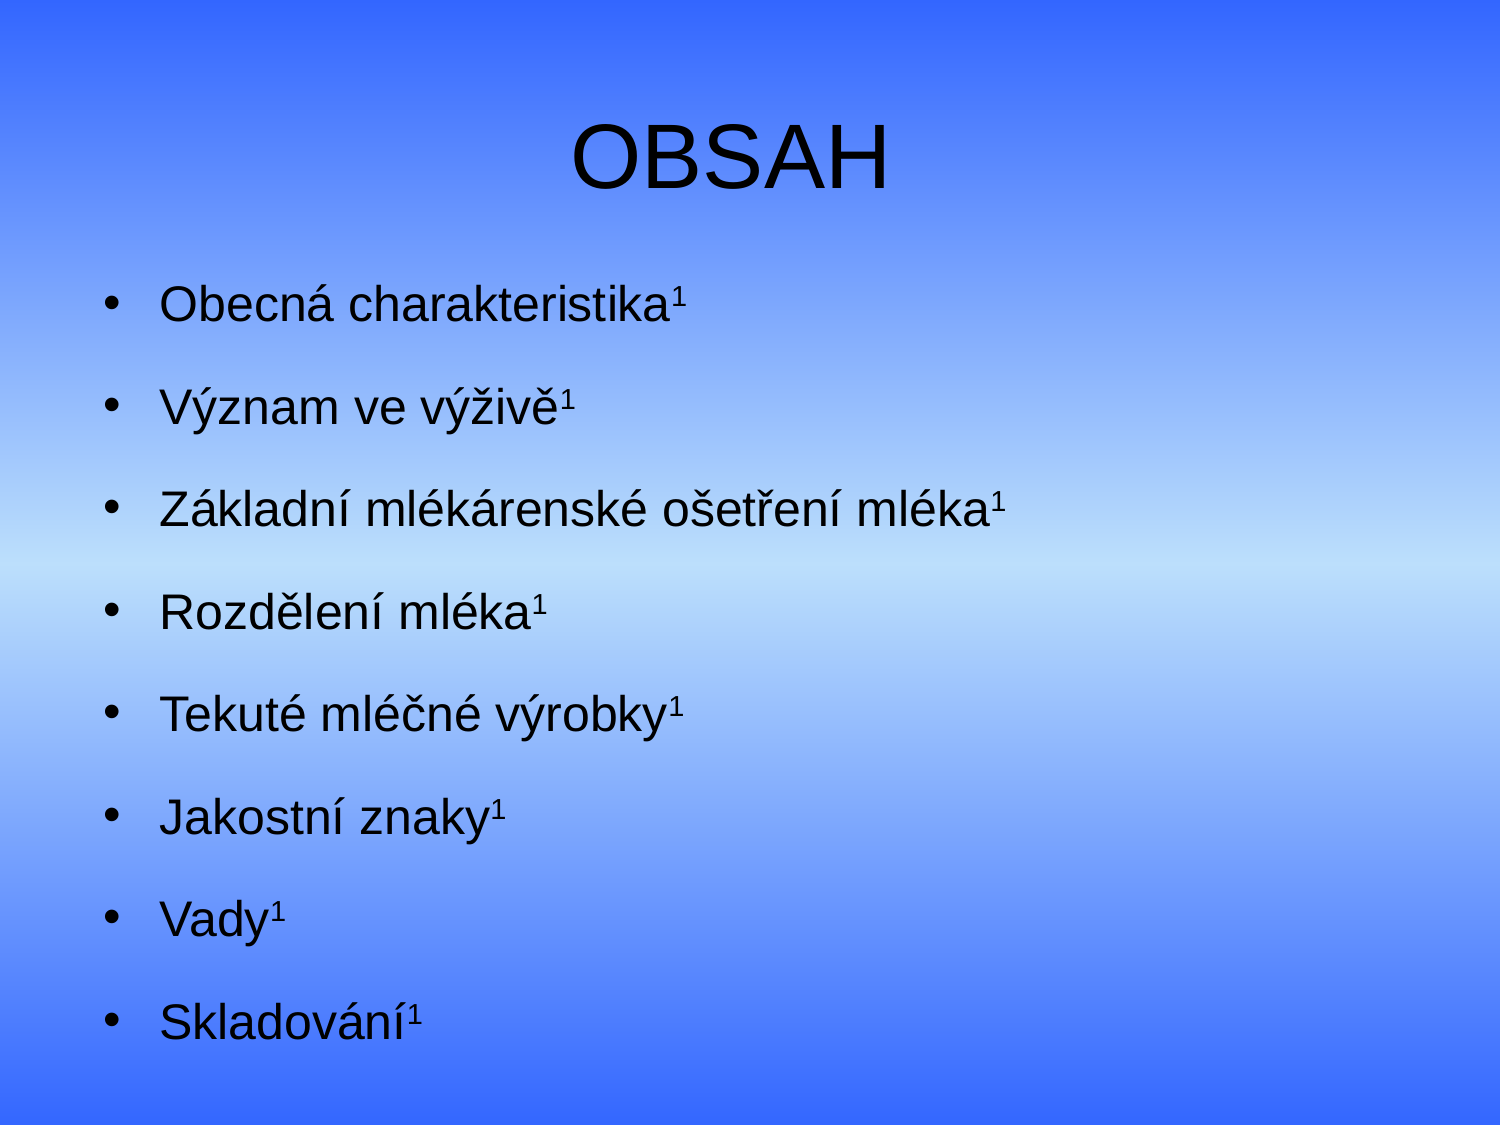

# OBSAH
Obecná charakteristika1
Význam ve výživě1
Základní mlékárenské ošetření mléka1
Rozdělení mléka1
Tekuté mléčné výrobky1
Jakostní znaky1
Vady1
Skladování1